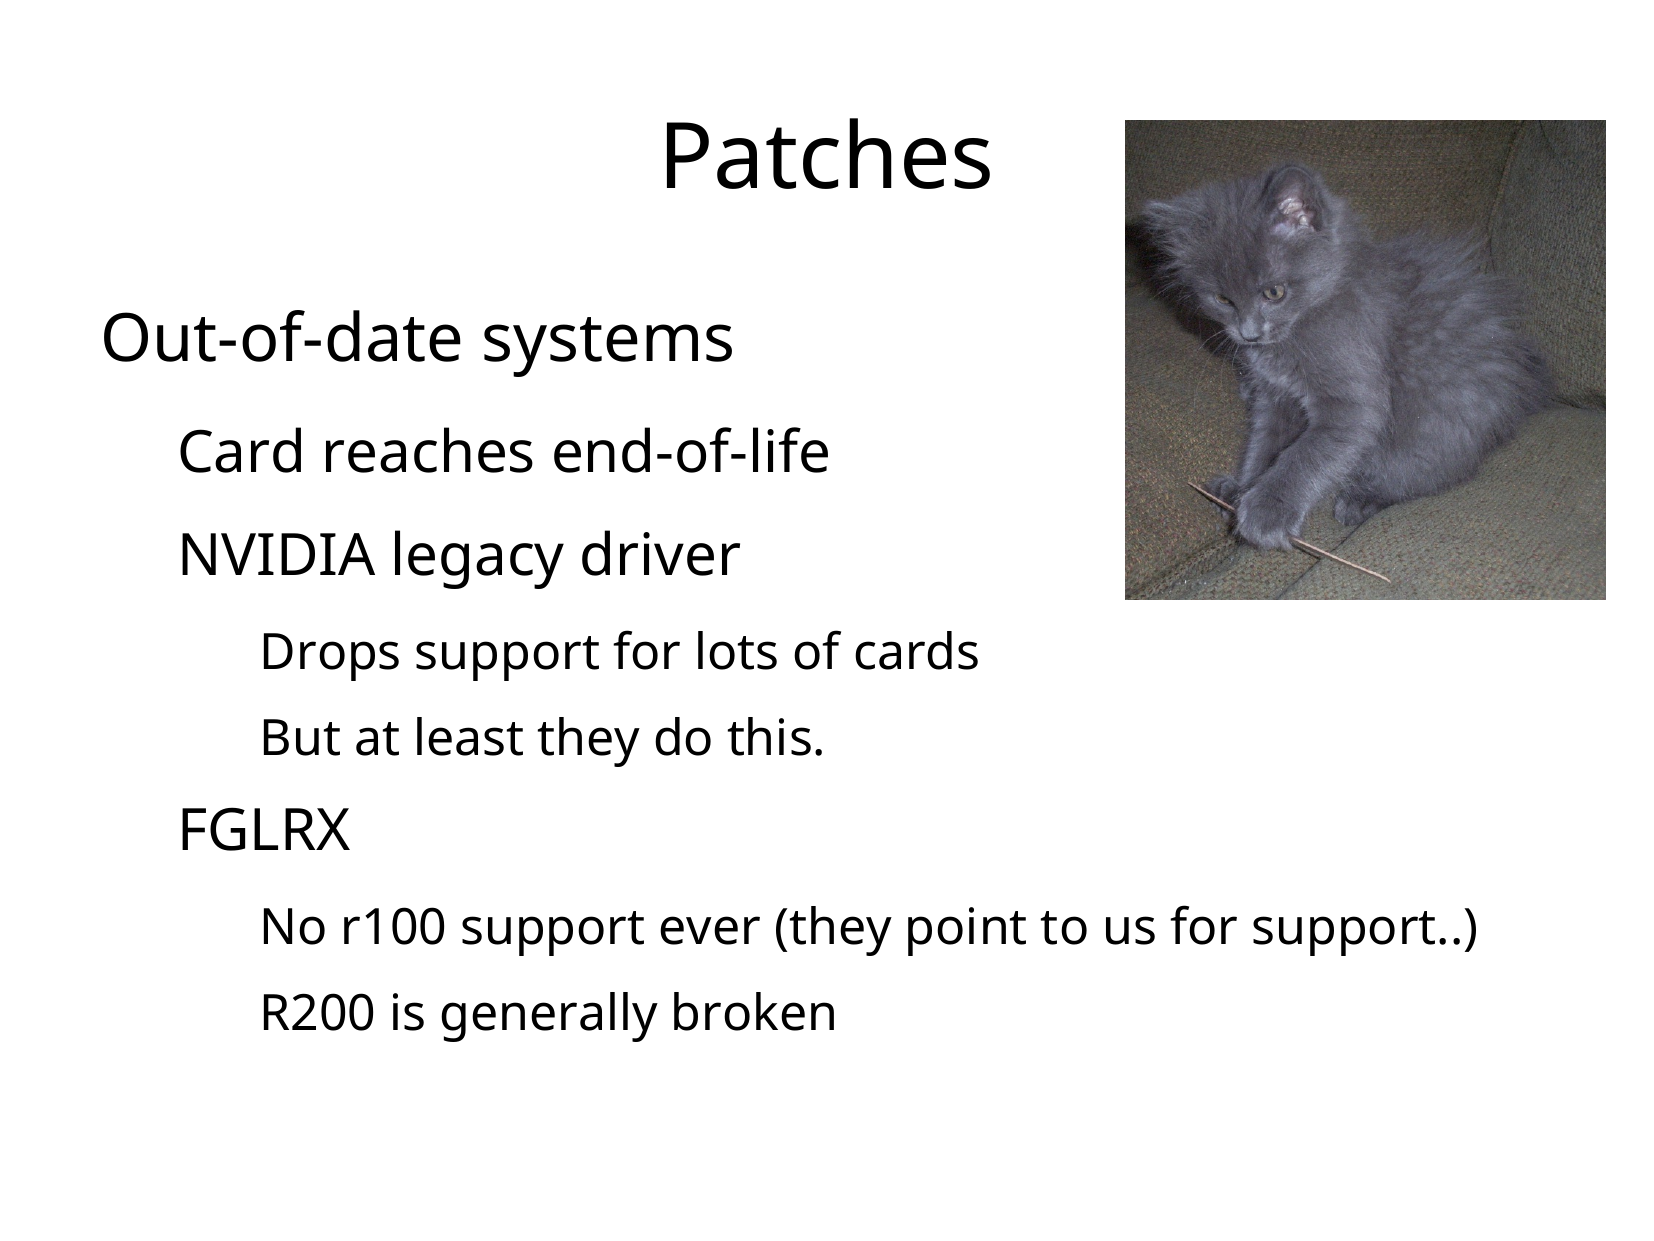

# Patches
Out-of-date systems
Card reaches end-of-life
NVIDIA legacy driver
Drops support for lots of cards
But at least they do this.
FGLRX
No r100 support ever (they point to us for support..)
R200 is generally broken